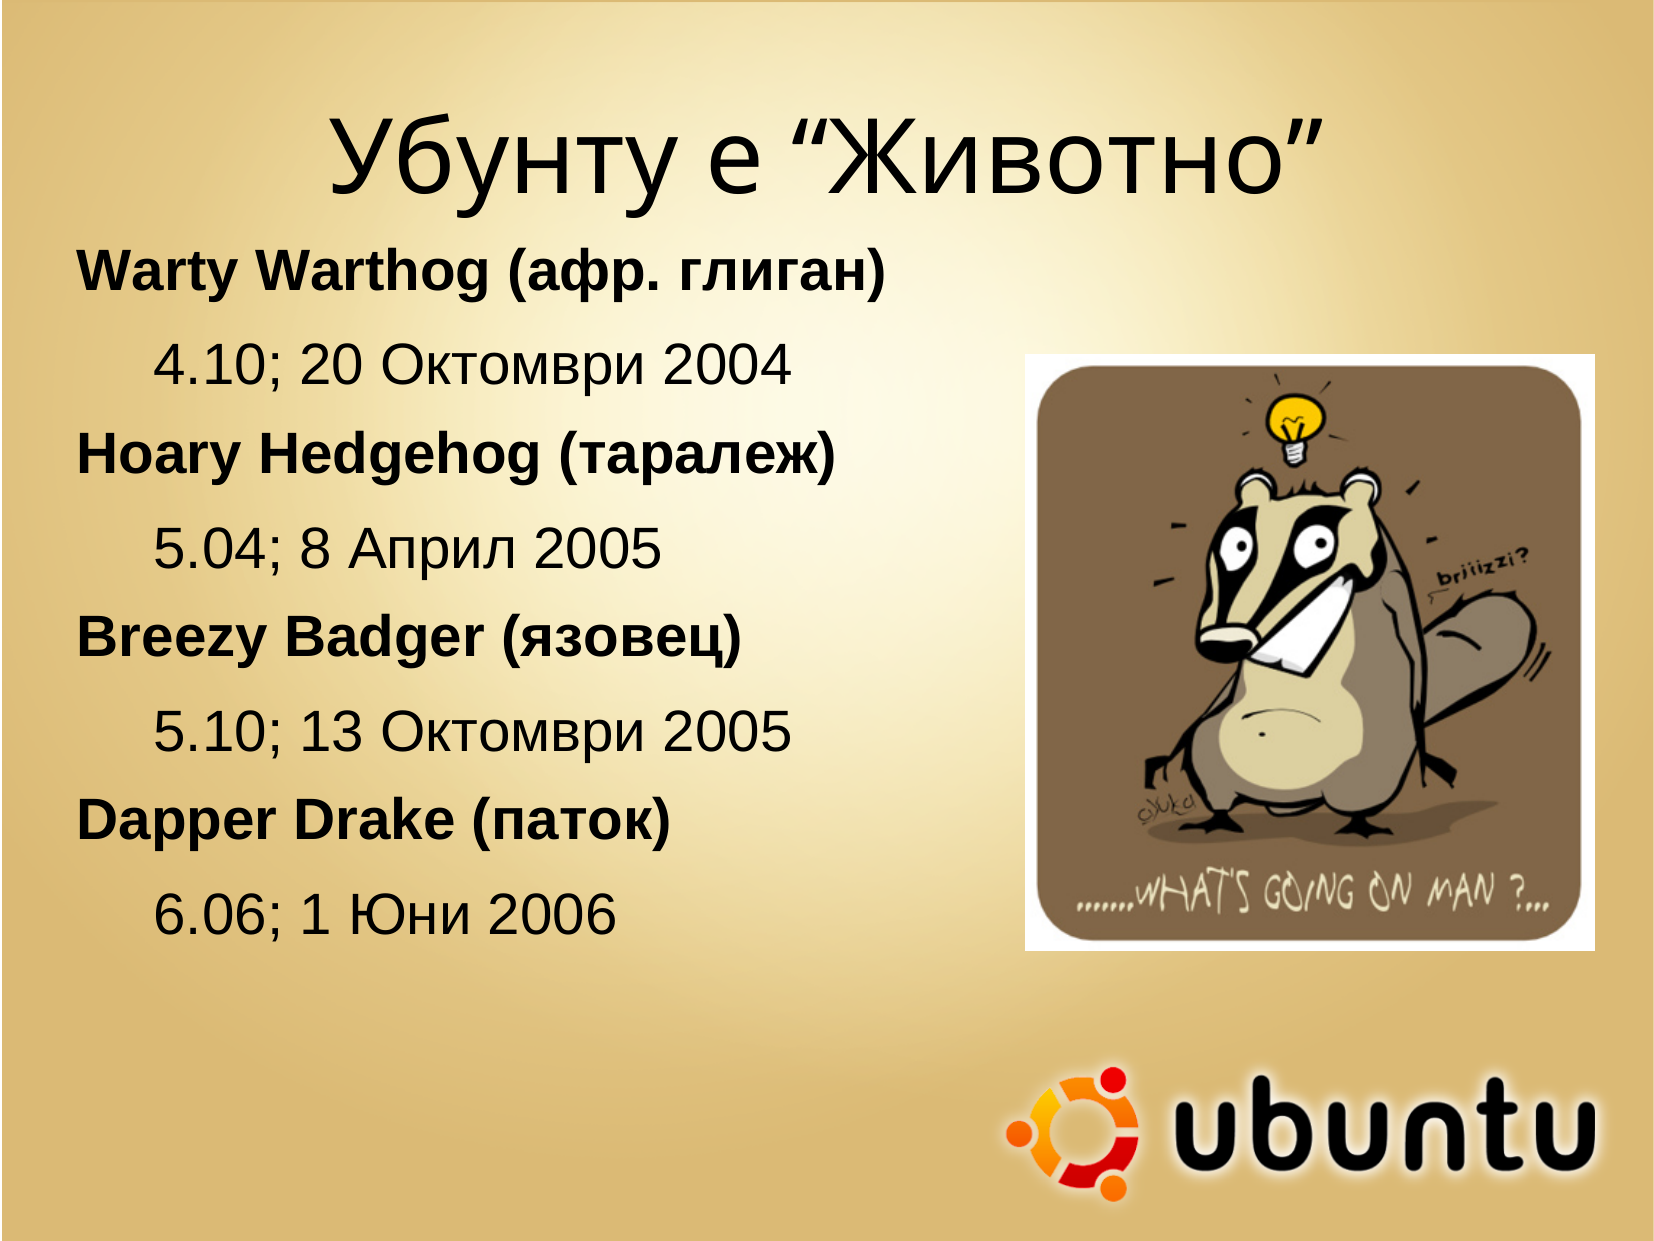

# Убунту е “Животно”
Warty Warthog (афр. глиган)
4.10; 20 Октомври 2004
Hoary Hedgehog (таралеж)
5.04; 8 Април 2005
Breezy Badger (язовец)
5.10; 13 Октомври 2005
Dapper Drake (паток)
6.06; 1 Юни 2006